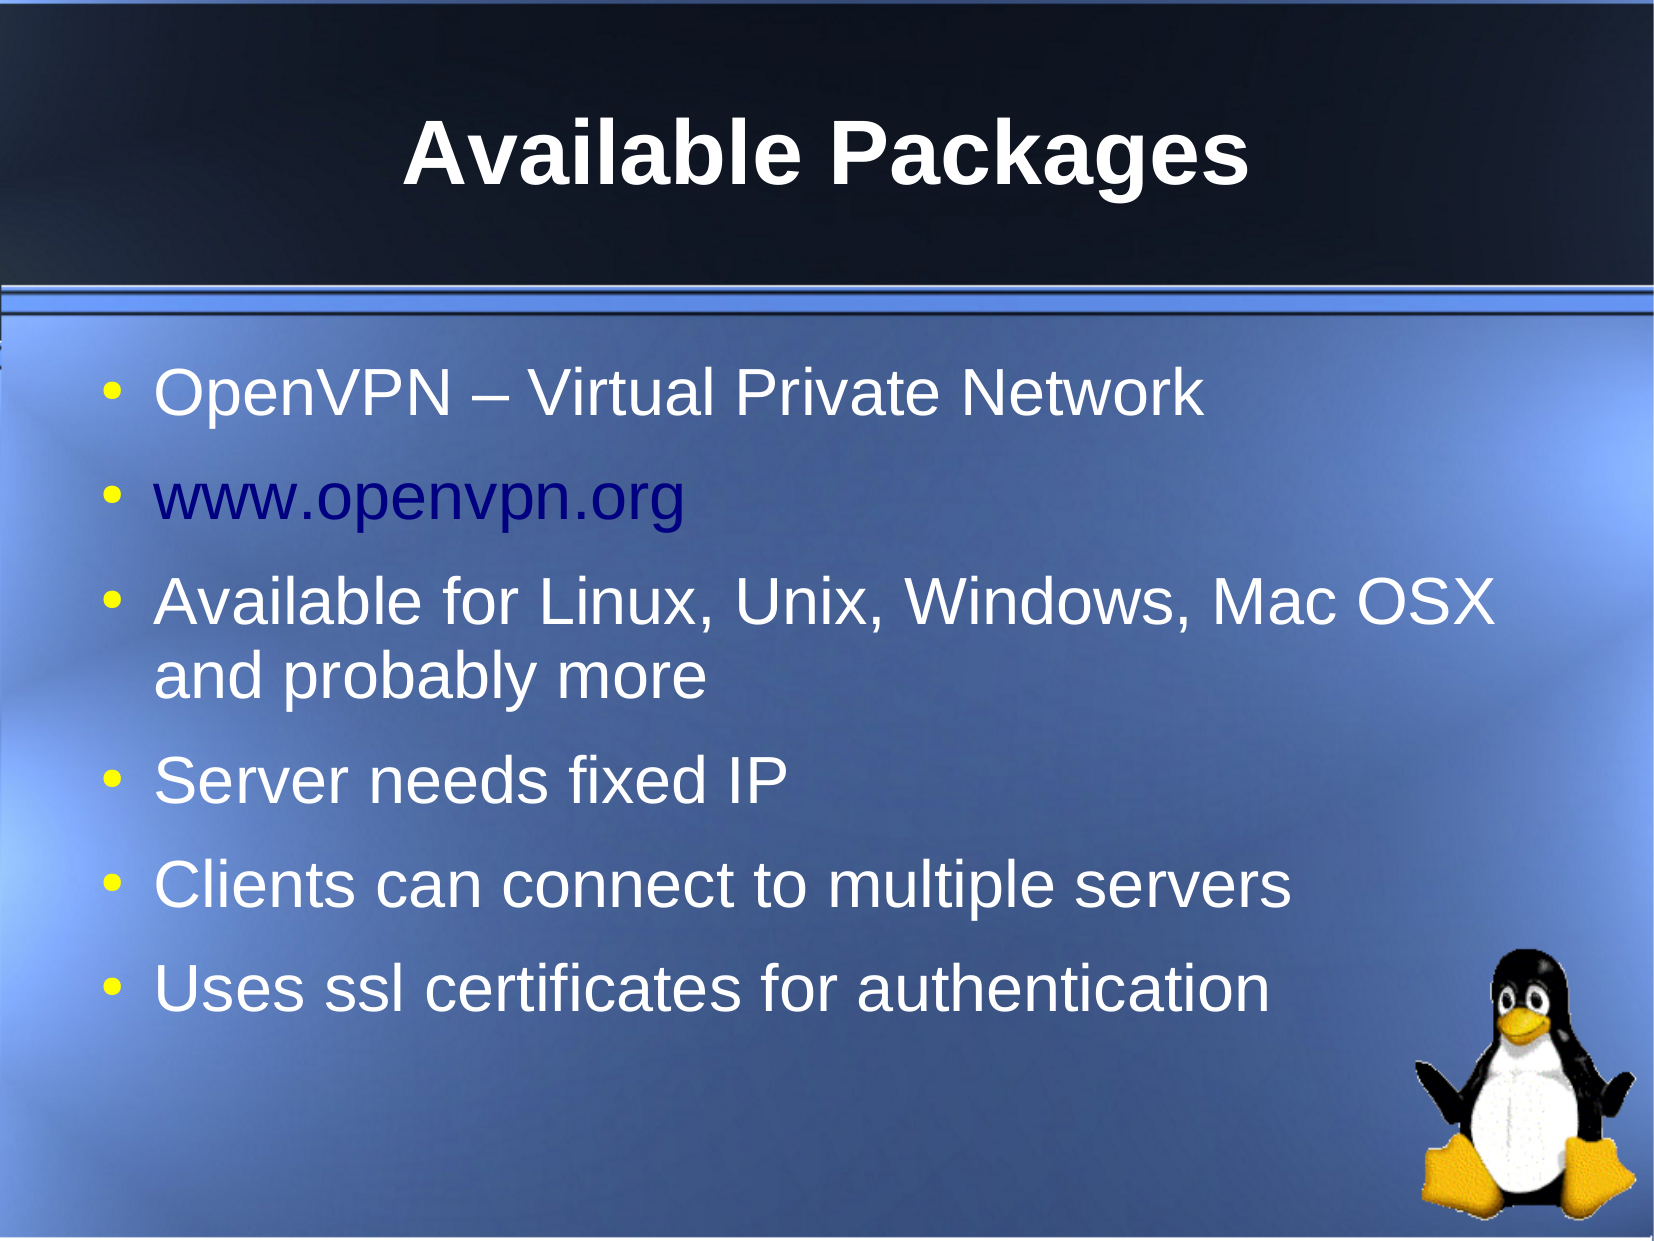

# Available Packages
OpenVPN – Virtual Private Network
www.openvpn.org
Available for Linux, Unix, Windows, Mac OSX and probably more
Server needs fixed IP
Clients can connect to multiple servers
Uses ssl certificates for authentication